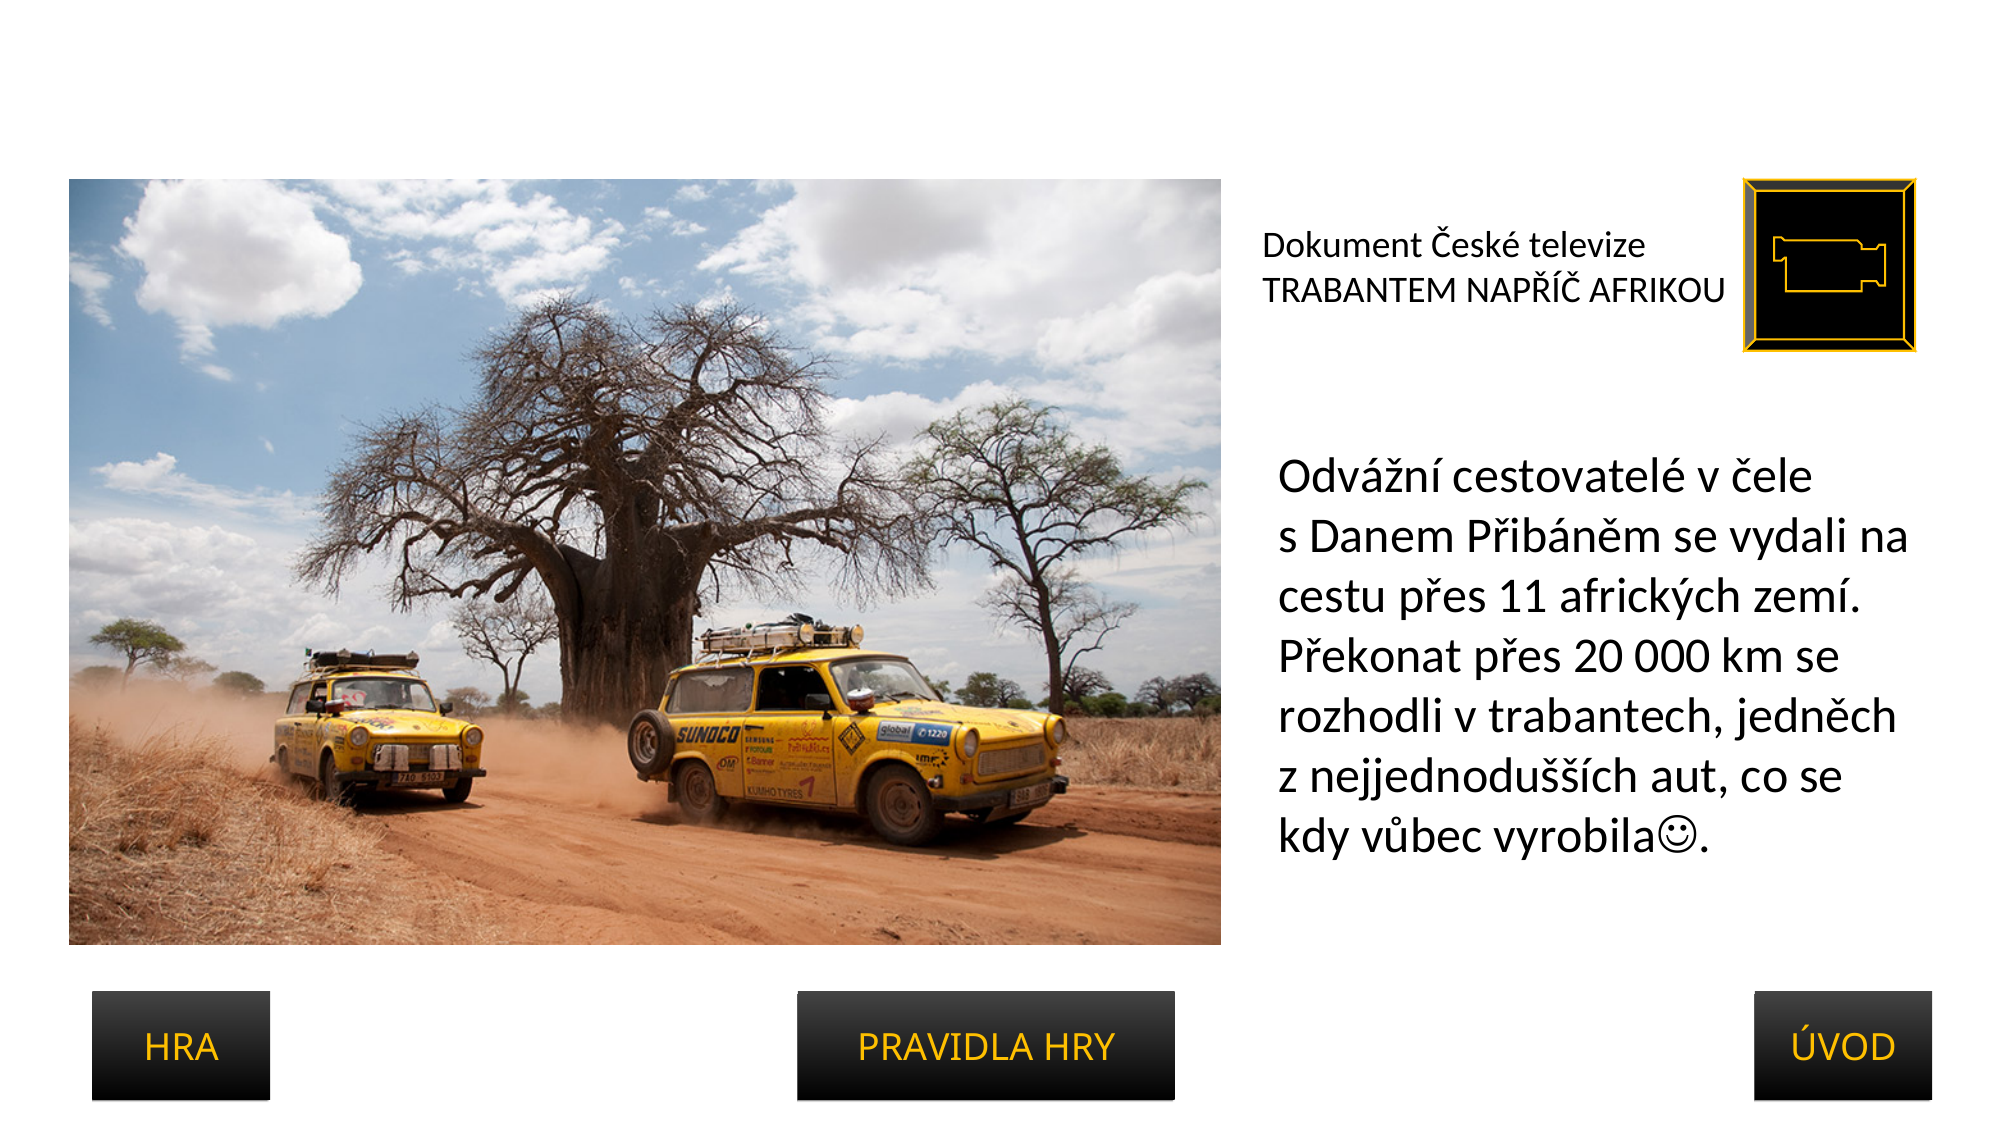

Dokument České televize
TRABANTEM NAPŘÍČ AFRIKOU
Odvážní cestovatelé v čele
s Danem Přibáněm se vydali na cestu přes 11 afrických zemí. Překonat přes 20 000 km se rozhodli v trabantech, jedněch z nejjednodušších aut, co se kdy vůbec vyrobila.
HRA
PRAVIDLA HRY
ÚVOD